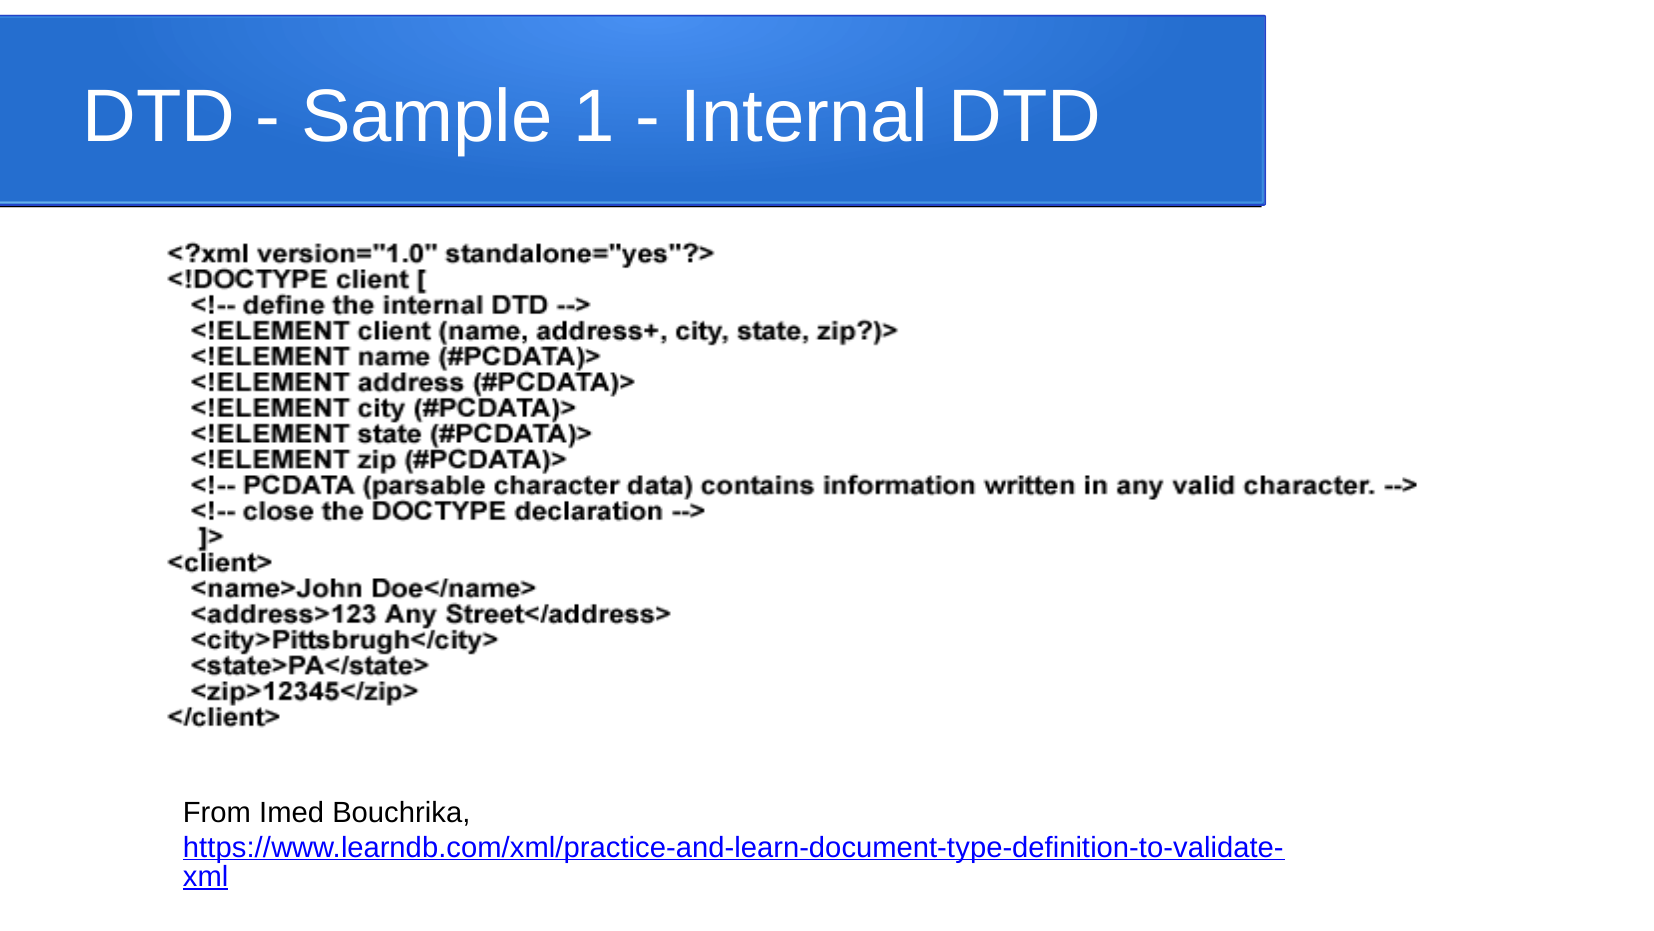

DTD - Sample 1 - Internal DTD
From Imed Bouchrika, https://www.learndb.com/xml/practice-and-learn-document-type-definition-to-validate-xml